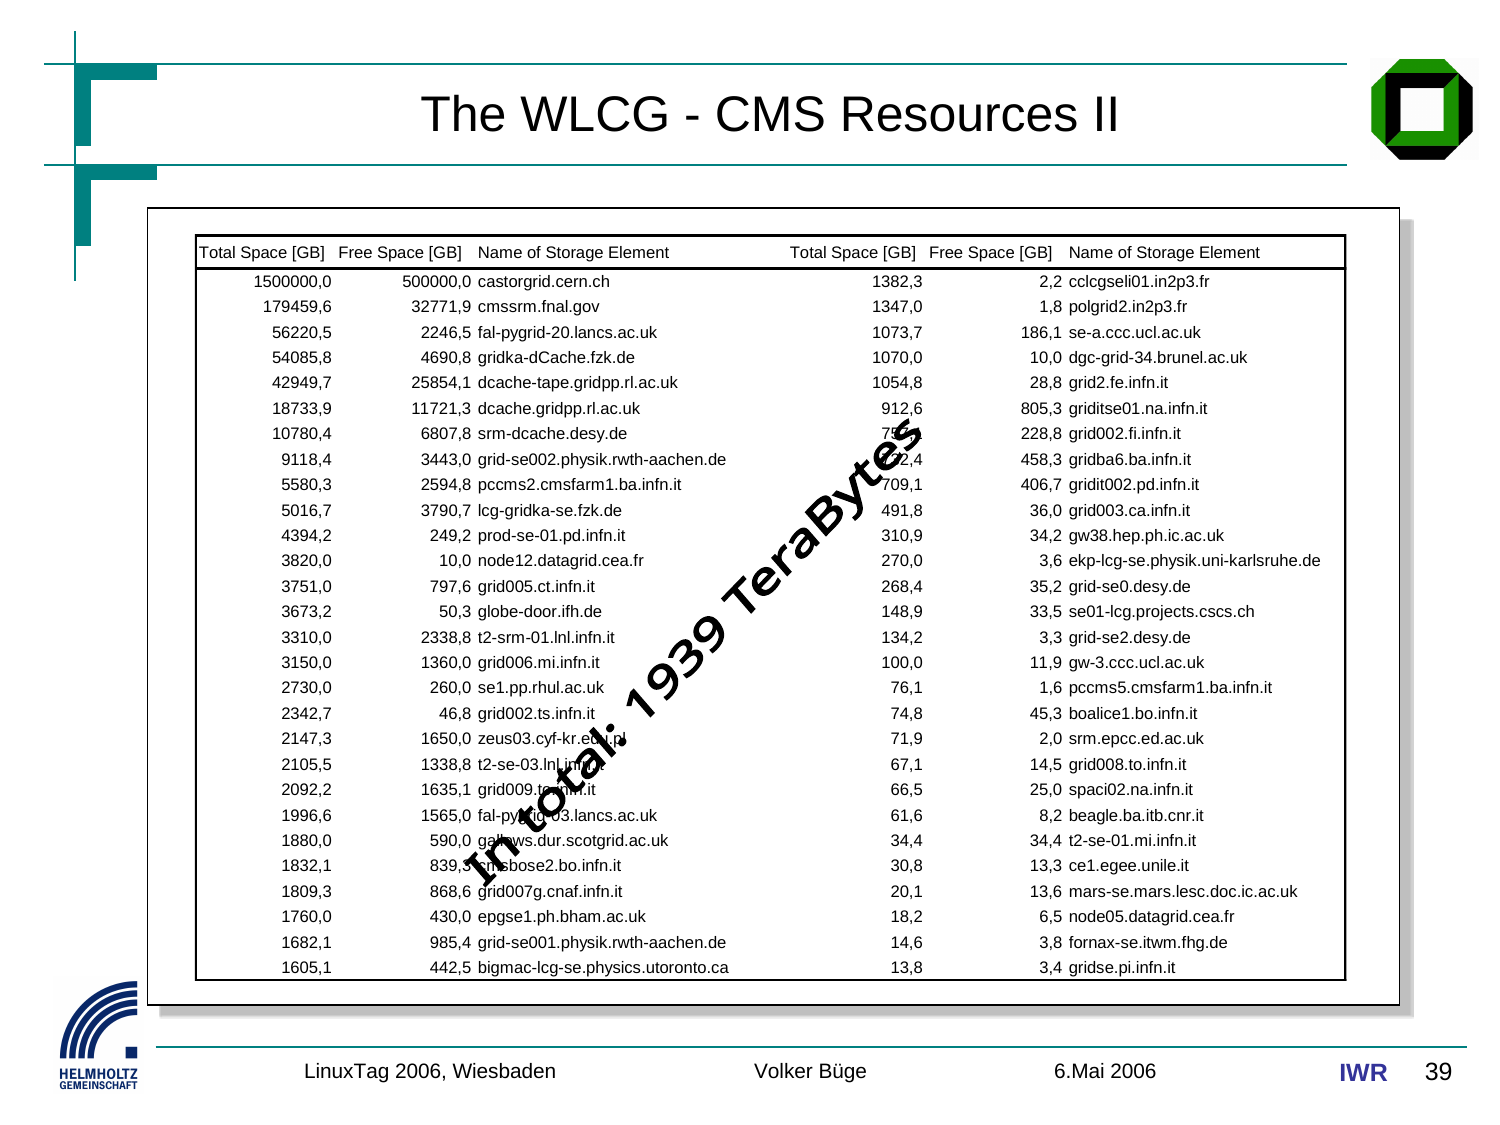

# The WLCG - CMS Resources II
In total: 1939 TeraBytes
39